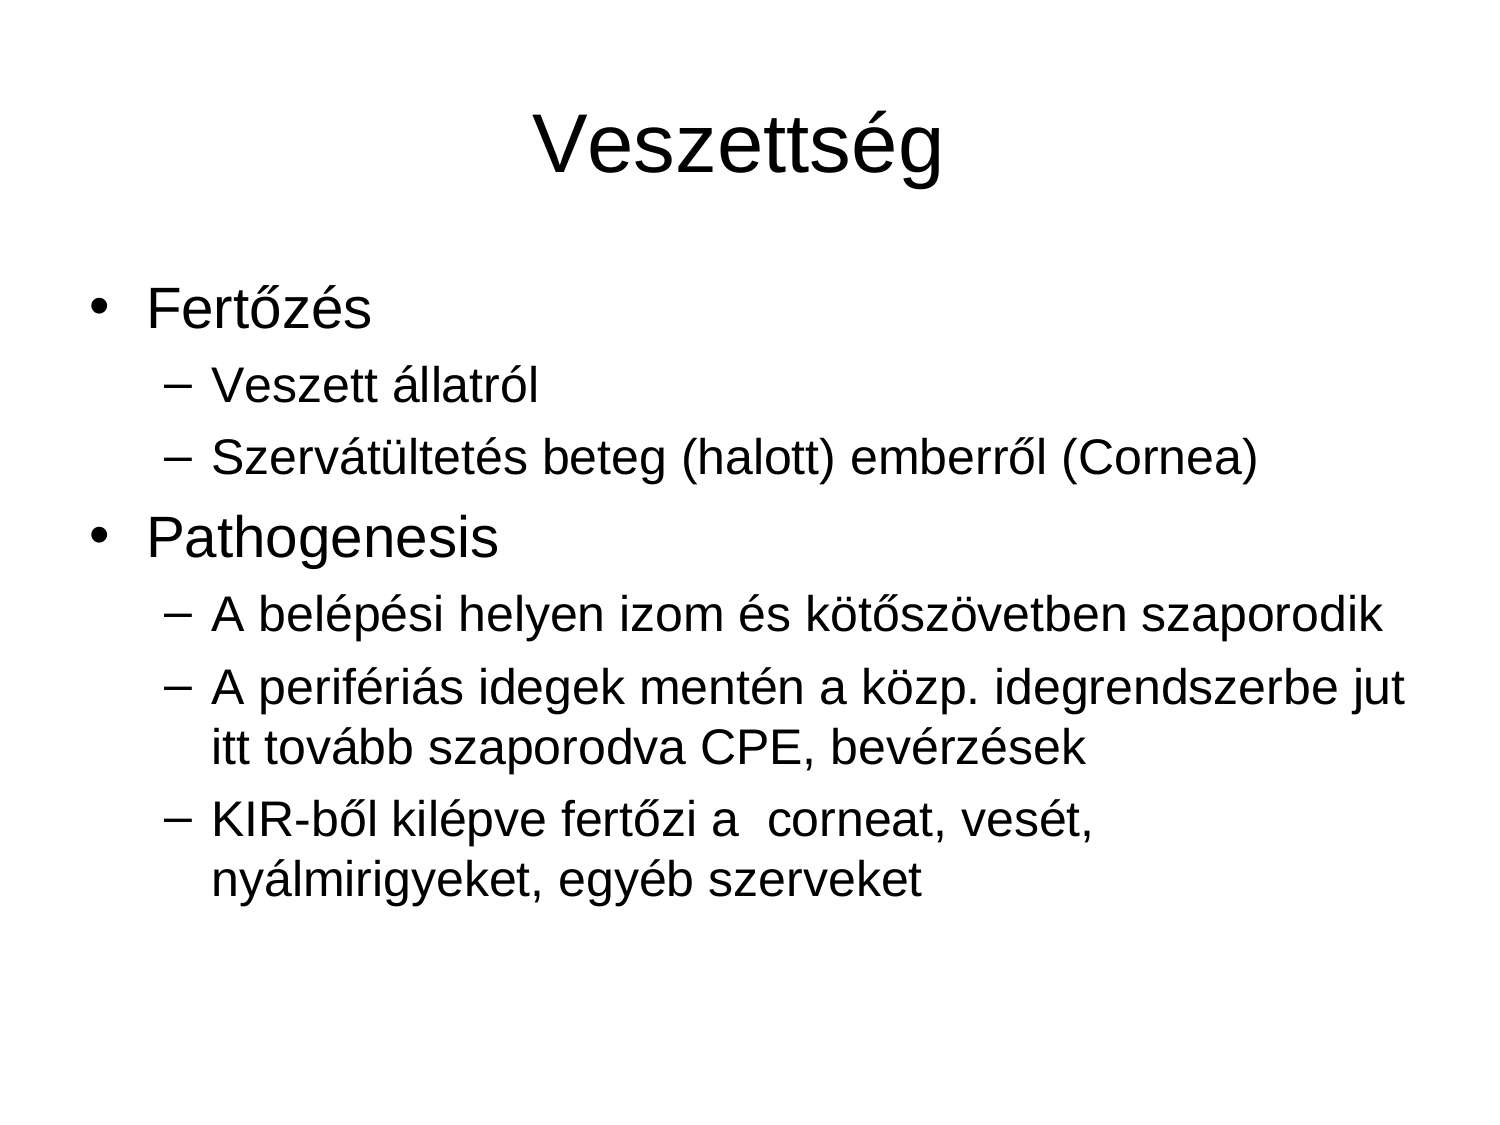

# Veszettség
Fertőzés
Veszett állatról
Szervátültetés beteg (halott) emberről (Cornea)
Pathogenesis
A belépési helyen izom és kötőszövetben szaporodik
A perifériás idegek mentén a közp. idegrendszerbe jut itt tovább szaporodva CPE, bevérzések
KIR-ből kilépve fertőzi a corneat, vesét, nyálmirigyeket, egyéb szerveket